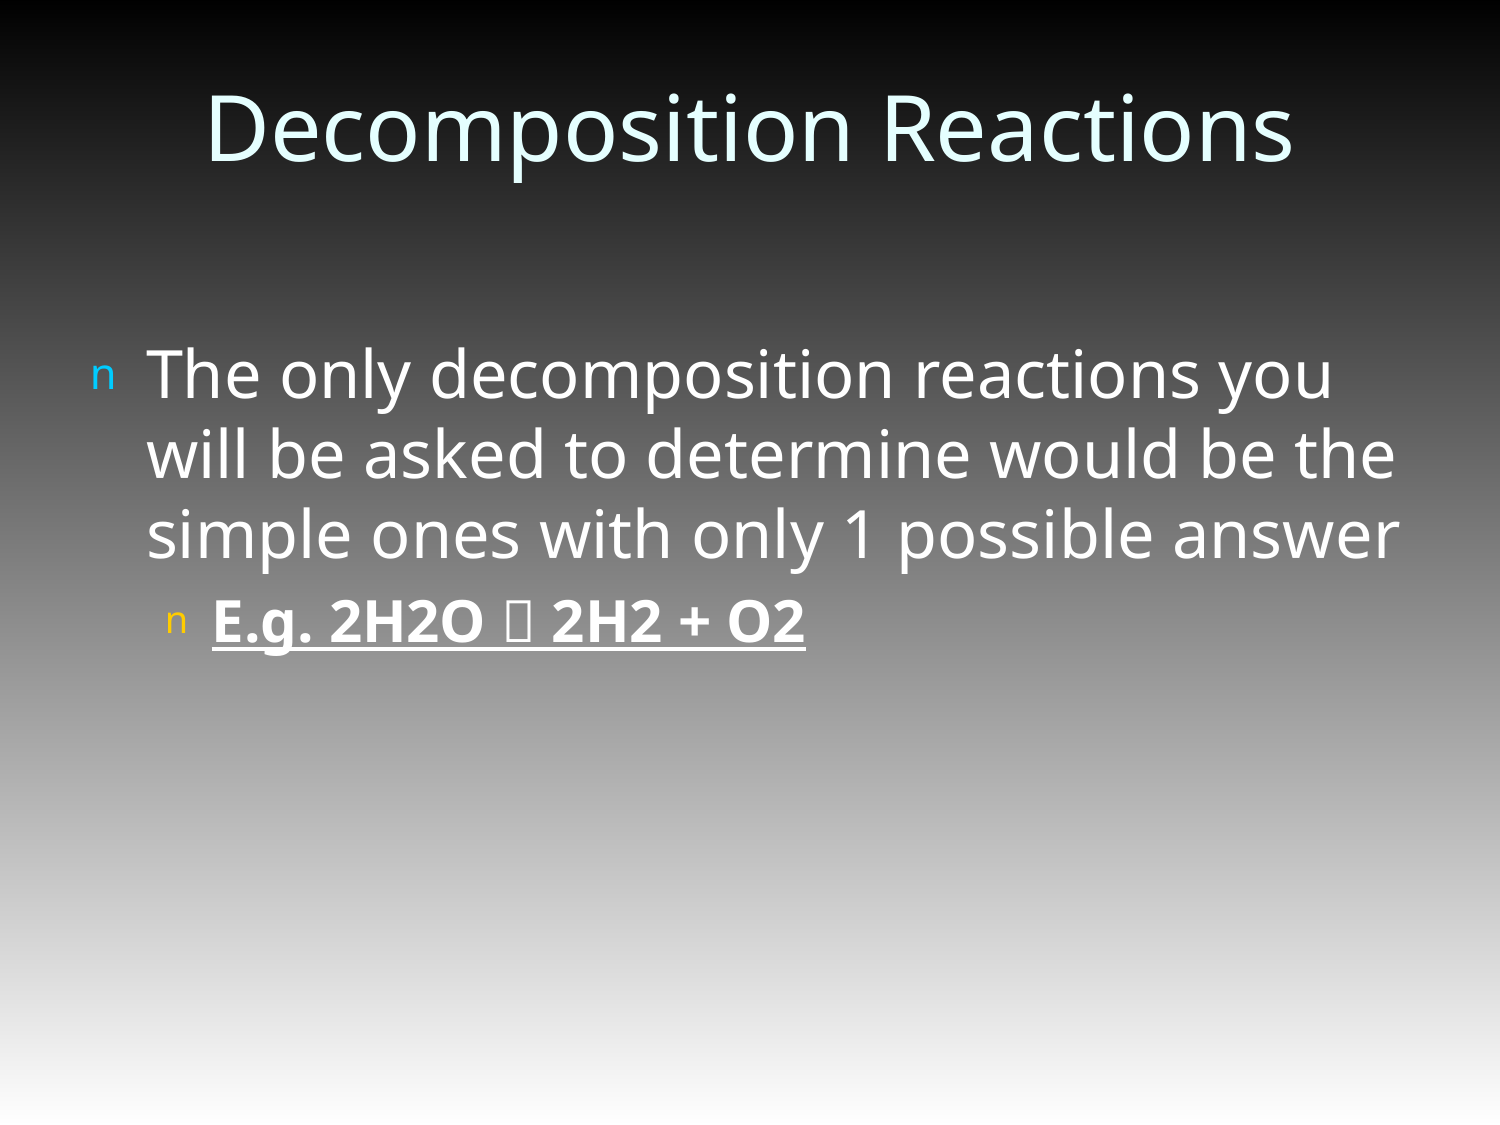

# Decomposition Reactions
The only decomposition reactions you will be asked to determine would be the simple ones with only 1 possible answer
E.g. 2H2O  2H2 + O2